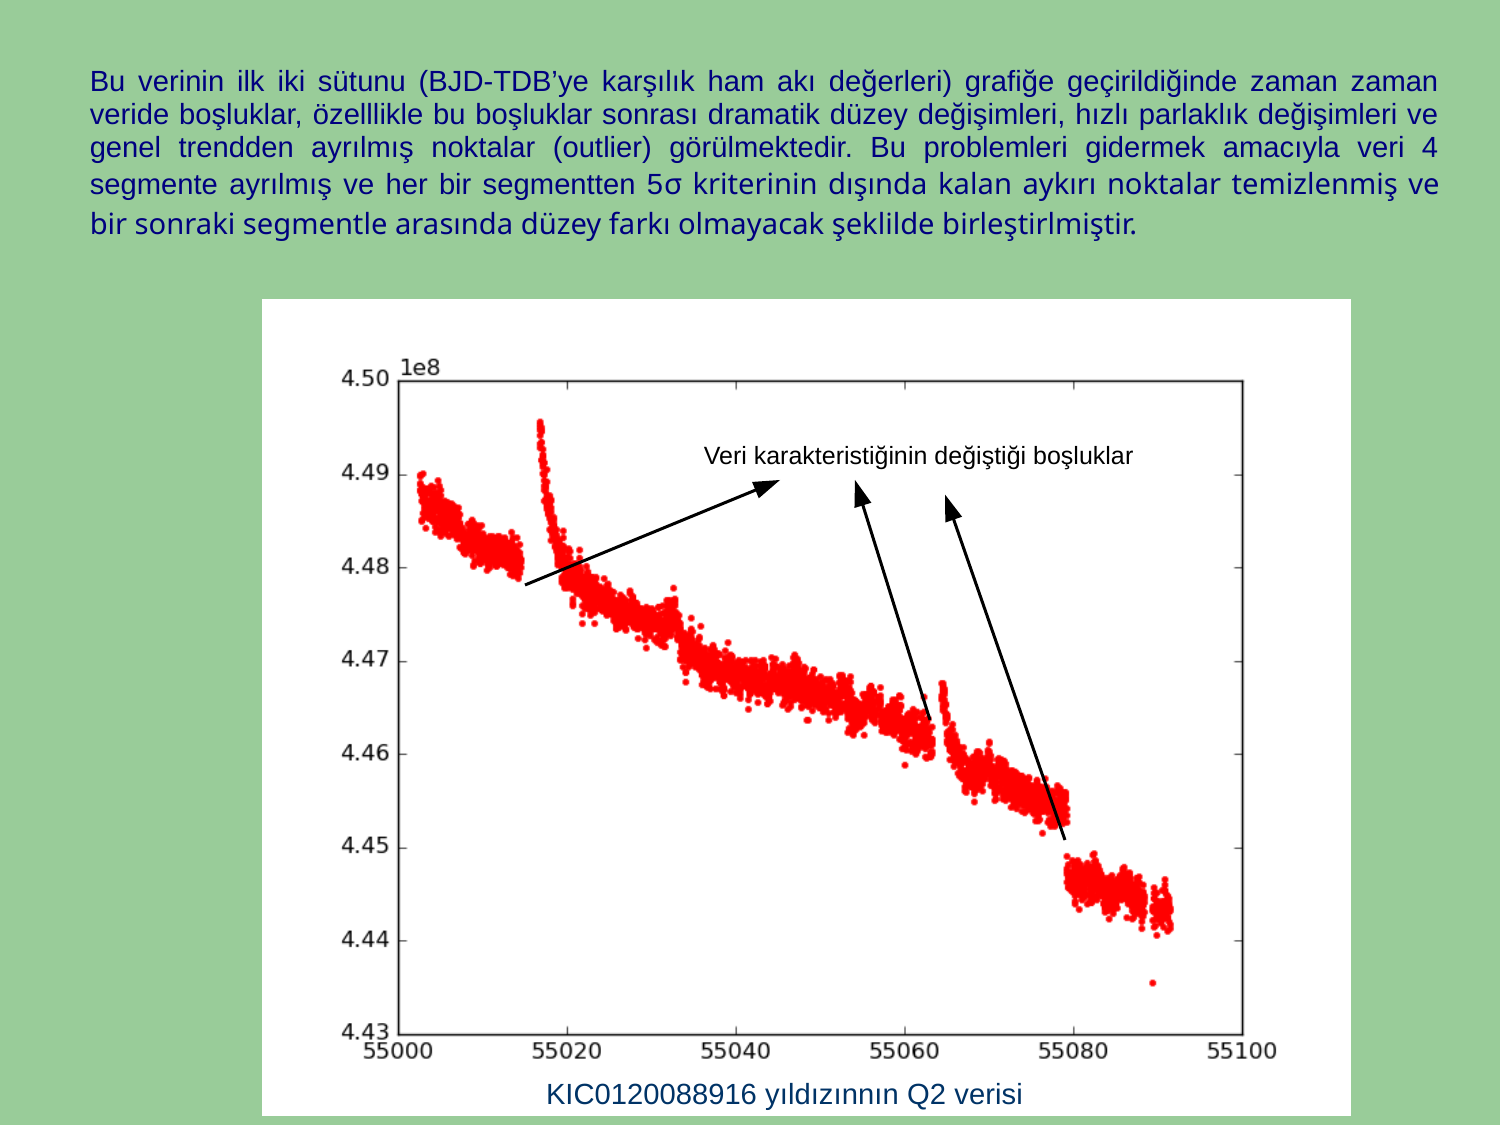

Bu verinin ilk iki sütunu (BJD-TDB’ye karşılık ham akı değerleri) grafiğe geçirildiğinde zaman zaman veride boşluklar, özelllikle bu boşluklar sonrası dramatik düzey değişimleri, hızlı parlaklık değişimleri ve genel trendden ayrılmış noktalar (outlier) görülmektedir. Bu problemleri gidermek amacıyla veri 4 segmente ayrılmış ve her bir segmentten 5σ kriterinin dışında kalan aykırı noktalar temizlenmiş ve bir sonraki segmentle arasında düzey farkı olmayacak şeklilde birleştirlmiştir.
Veri karakteristiğinin değiştiği boşluklar
KIC0120088916 yıldızınnın Q2 verisi